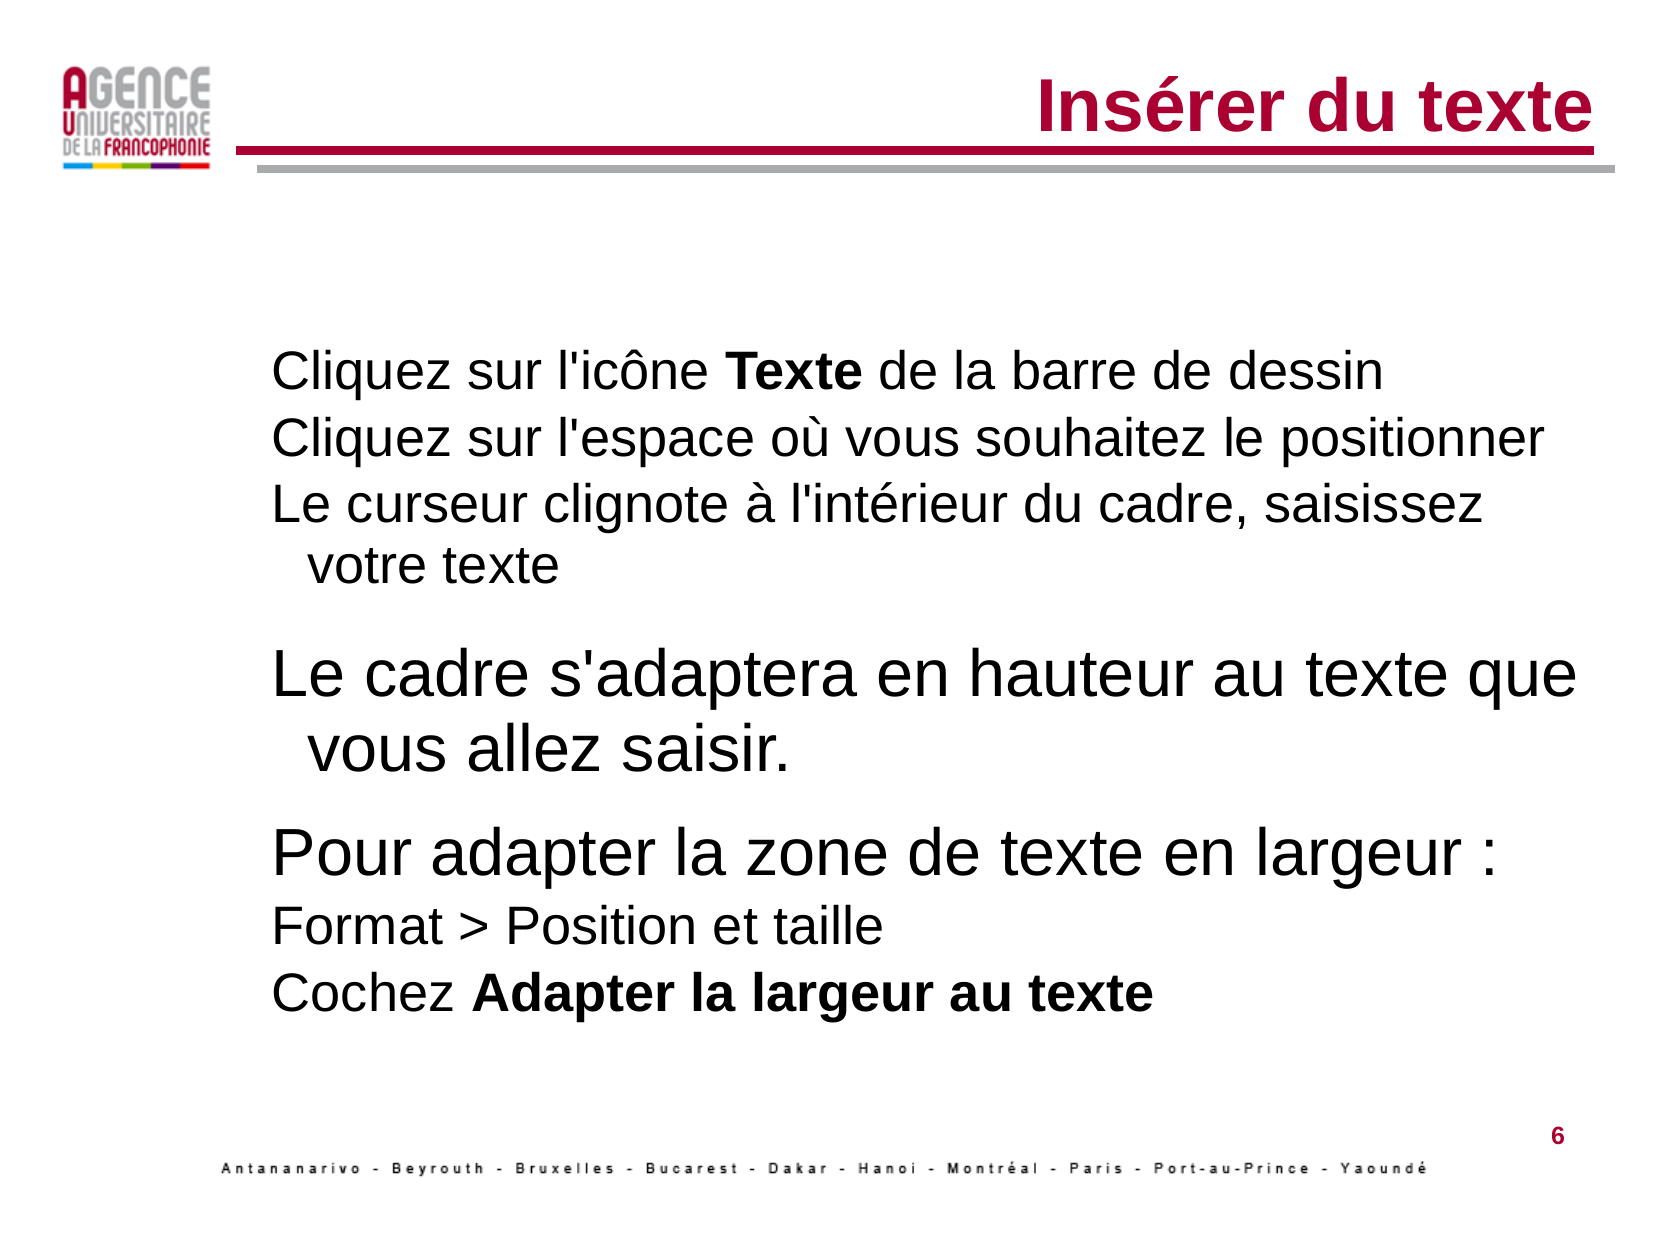

# Insérer du texte
Cliquez sur l'icône Texte de la barre de dessin
Cliquez sur l'espace où vous souhaitez le positionner
Le curseur clignote à l'intérieur du cadre, saisissez votre texte
Le cadre s'adaptera en hauteur au texte que vous allez saisir.
Pour adapter la zone de texte en largeur :
Format > Position et taille
Cochez Adapter la largeur au texte
6